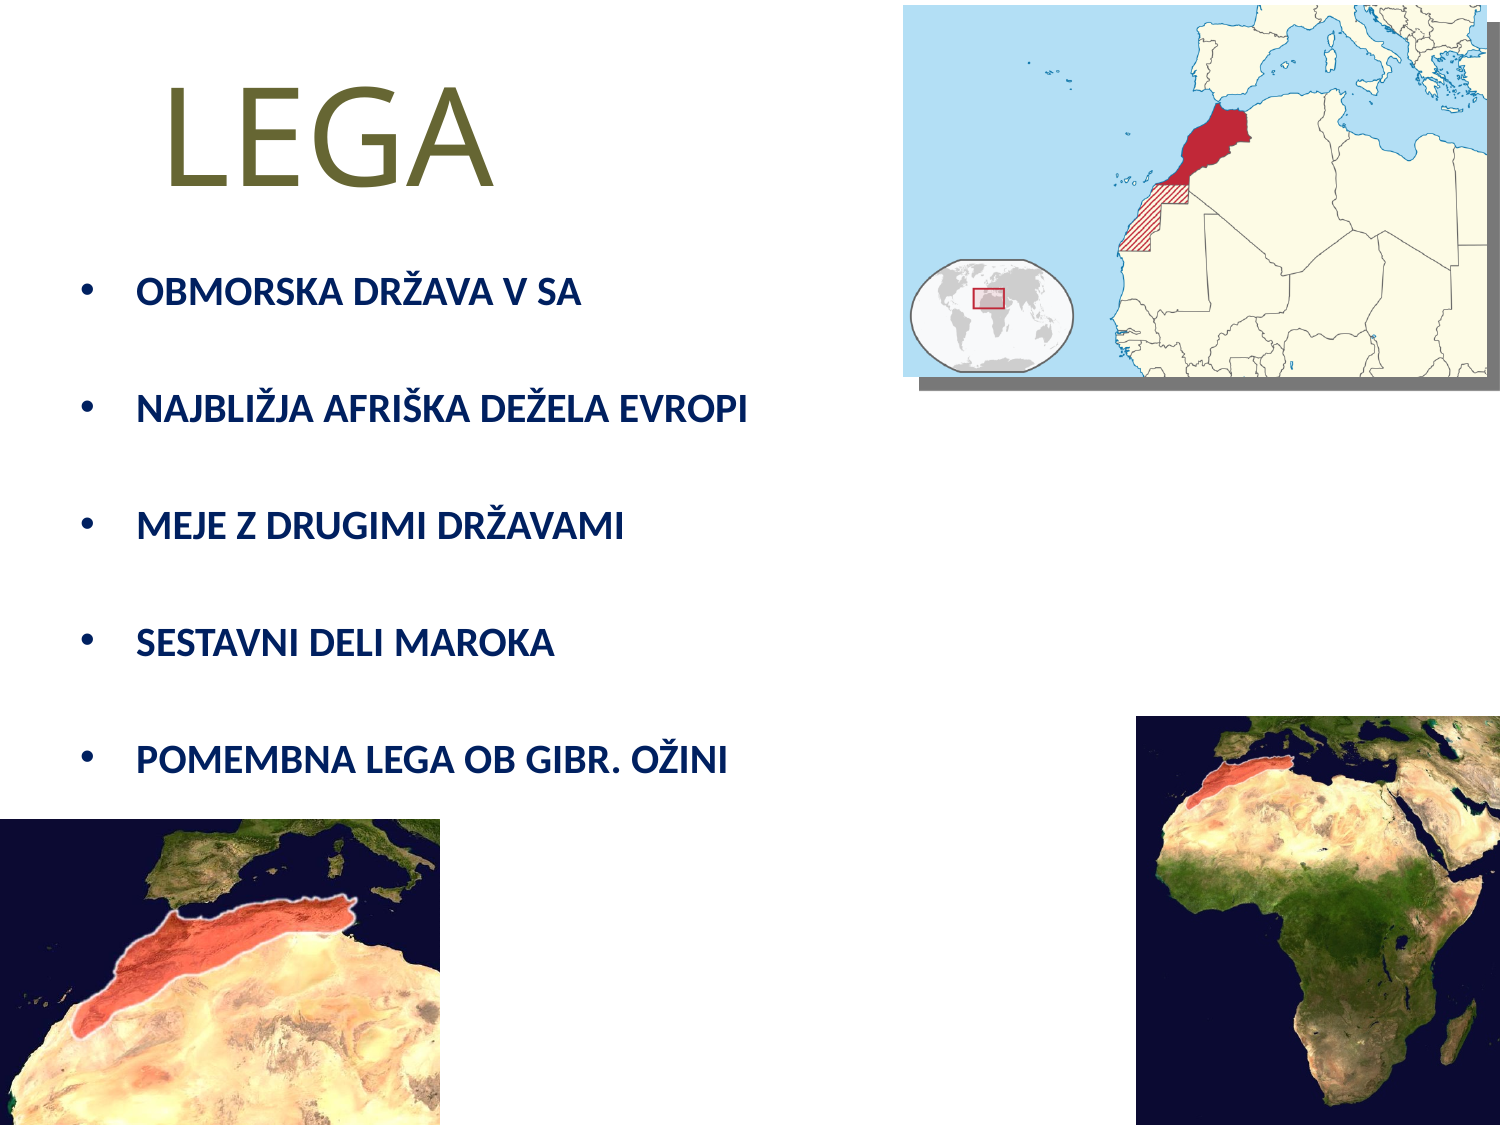

# LEGA
OBMORSKA DRŽAVA V SA
NAJBLIŽJA AFRIŠKA DEŽELA EVROPI
MEJE Z DRUGIMI DRŽAVAMI
SESTAVNI DELI MAROKA
POMEMBNA LEGA OB GIBR. OŽINI